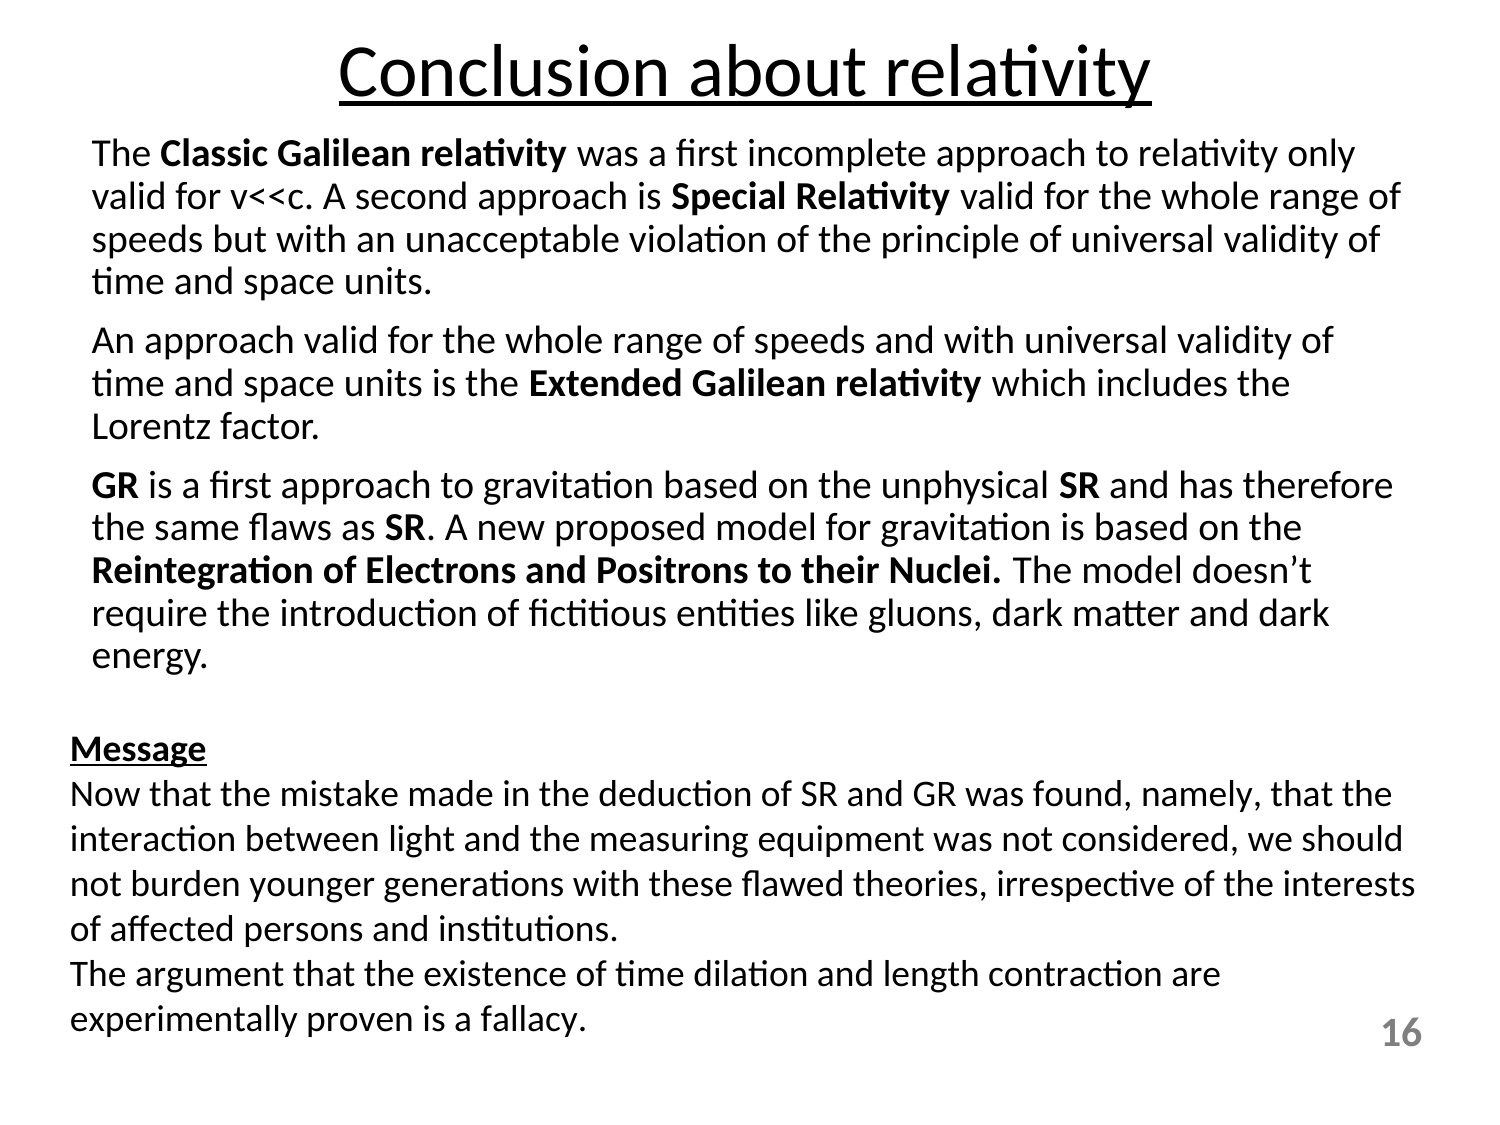

# Conclusion about relativity
The Classic Galilean relativity was a first incomplete approach to relativity only valid for v<<c. A second approach is Special Relativity valid for the whole range of speeds but with an unacceptable violation of the principle of universal validity of time and space units.
An approach valid for the whole range of speeds and with universal validity of time and space units is the Extended Galilean relativity which includes the Lorentz factor.
GR is a first approach to gravitation based on the unphysical SR and has therefore the same flaws as SR. A new proposed model for gravitation is based on the Reintegration of Electrons and Positrons to their Nuclei. The model doesn’t require the introduction of fictitious entities like gluons, dark matter and dark energy.
Message
Now that the mistake made in the deduction of SR and GR was found, namely, that the interaction between light and the measuring equipment was not considered, we should not burden younger generations with these flawed theories, irrespective of the interests of affected persons and institutions.
The argument that the existence of time dilation and length contraction are
experimentally proven is a fallacy.
16